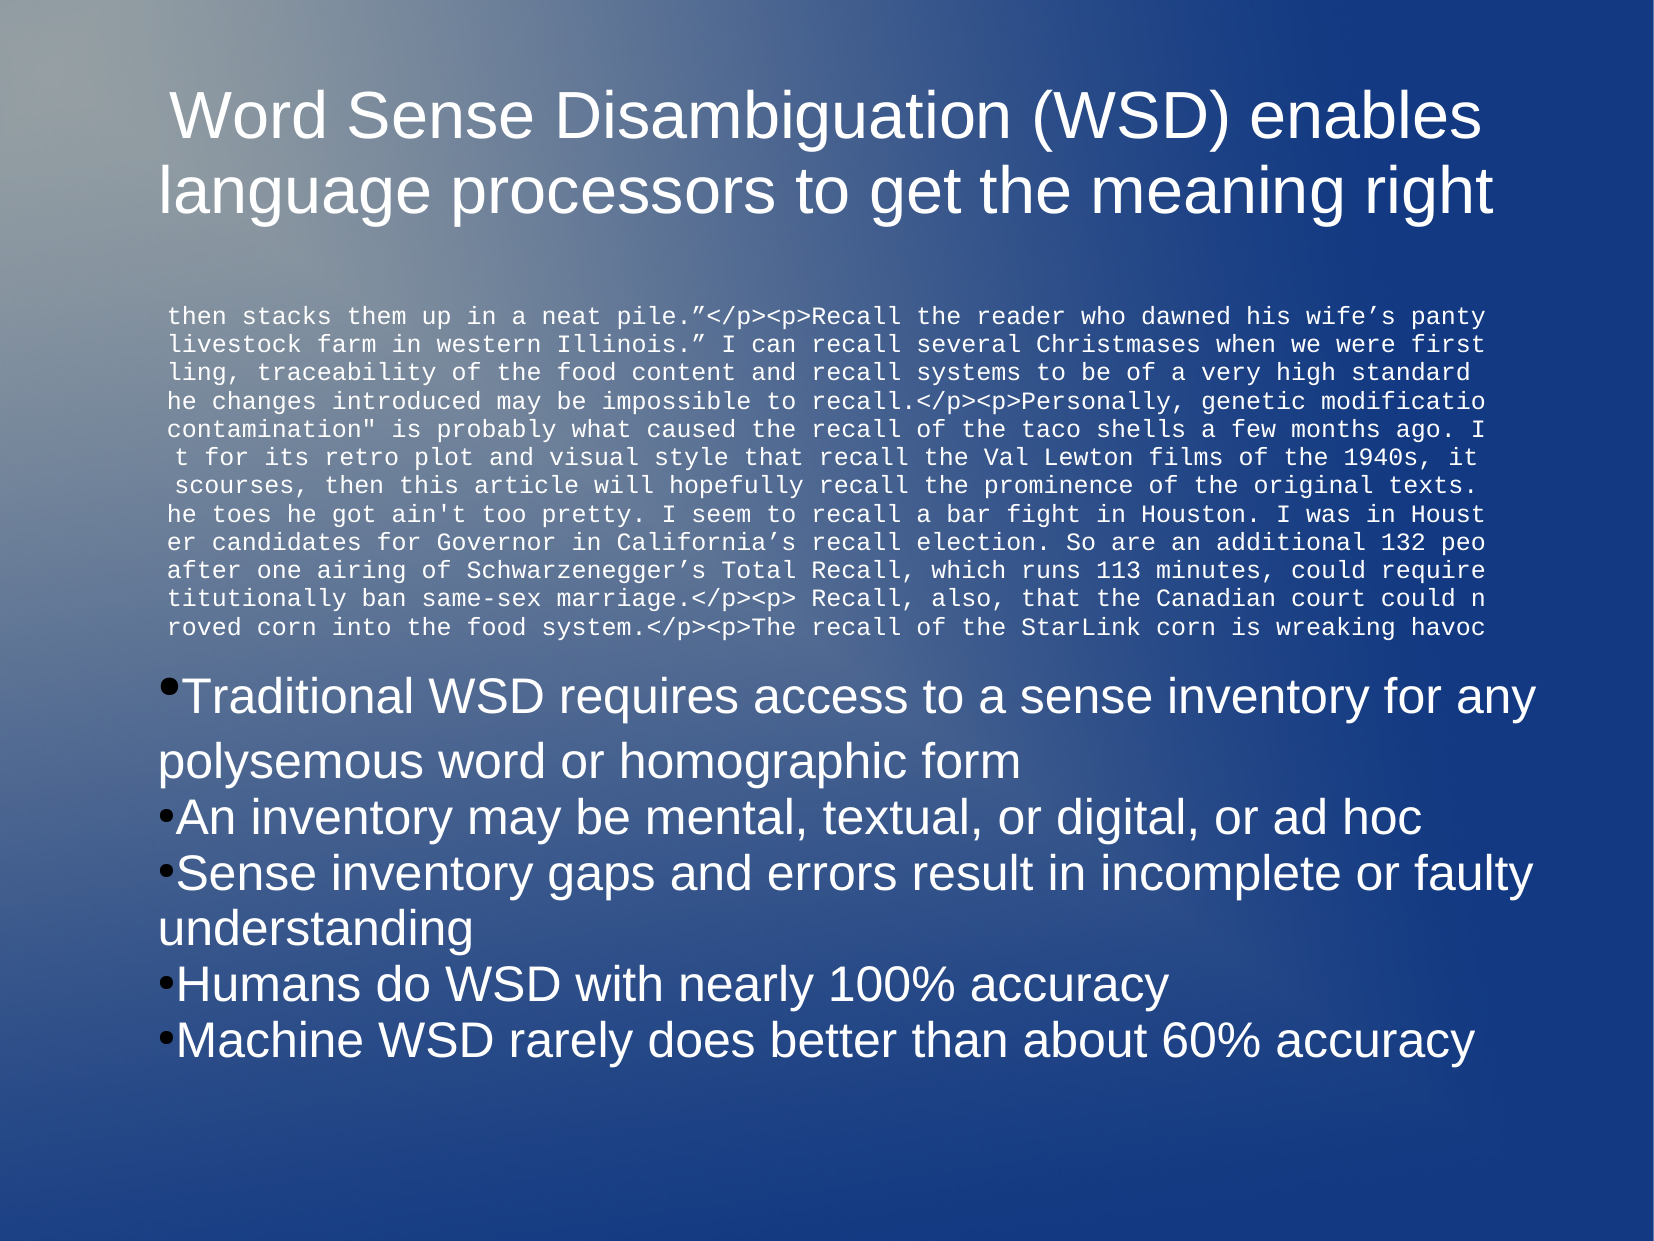

# Word Sense Disambiguation (WSD) enables language processors to get the meaning right
then stacks them up in a neat pile.”</p><p>Recall the reader who dawned his wife’s panty
livestock farm in western Illinois.” I can recall several Christmases when we were first
ling, traceability of the food content and recall systems to be of a very high standard
he changes introduced may be impossible to recall.</p><p>Personally, genetic modificatio
contamination" is probably what caused the recall of the taco shells a few months ago. I
t for its retro plot and visual style that recall the Val Lewton films of the 1940s, it
scourses, then this article will hopefully recall the prominence of the original texts.
he toes he got ain't too pretty. I seem to recall a bar fight in Houston. I was in Houst
er candidates for Governor in California’s recall election. So are an additional 132 peo
after one airing of Schwarzenegger’s Total Recall, which runs 113 minutes, could require
titutionally ban same-sex marriage.</p><p> Recall, also, that the Canadian court could n
roved corn into the food system.</p><p>The recall of the StarLink corn is wreaking havoc
﻿Traditional WSD requires access to a sense inventory for any polysemous word or homographic form
An inventory may be mental, textual, or digital, or ad hoc
Sense inventory gaps and errors result in incomplete or faulty understanding
Humans do WSD with nearly 100% accuracy
Machine WSD rarely does better than about 60% accuracy